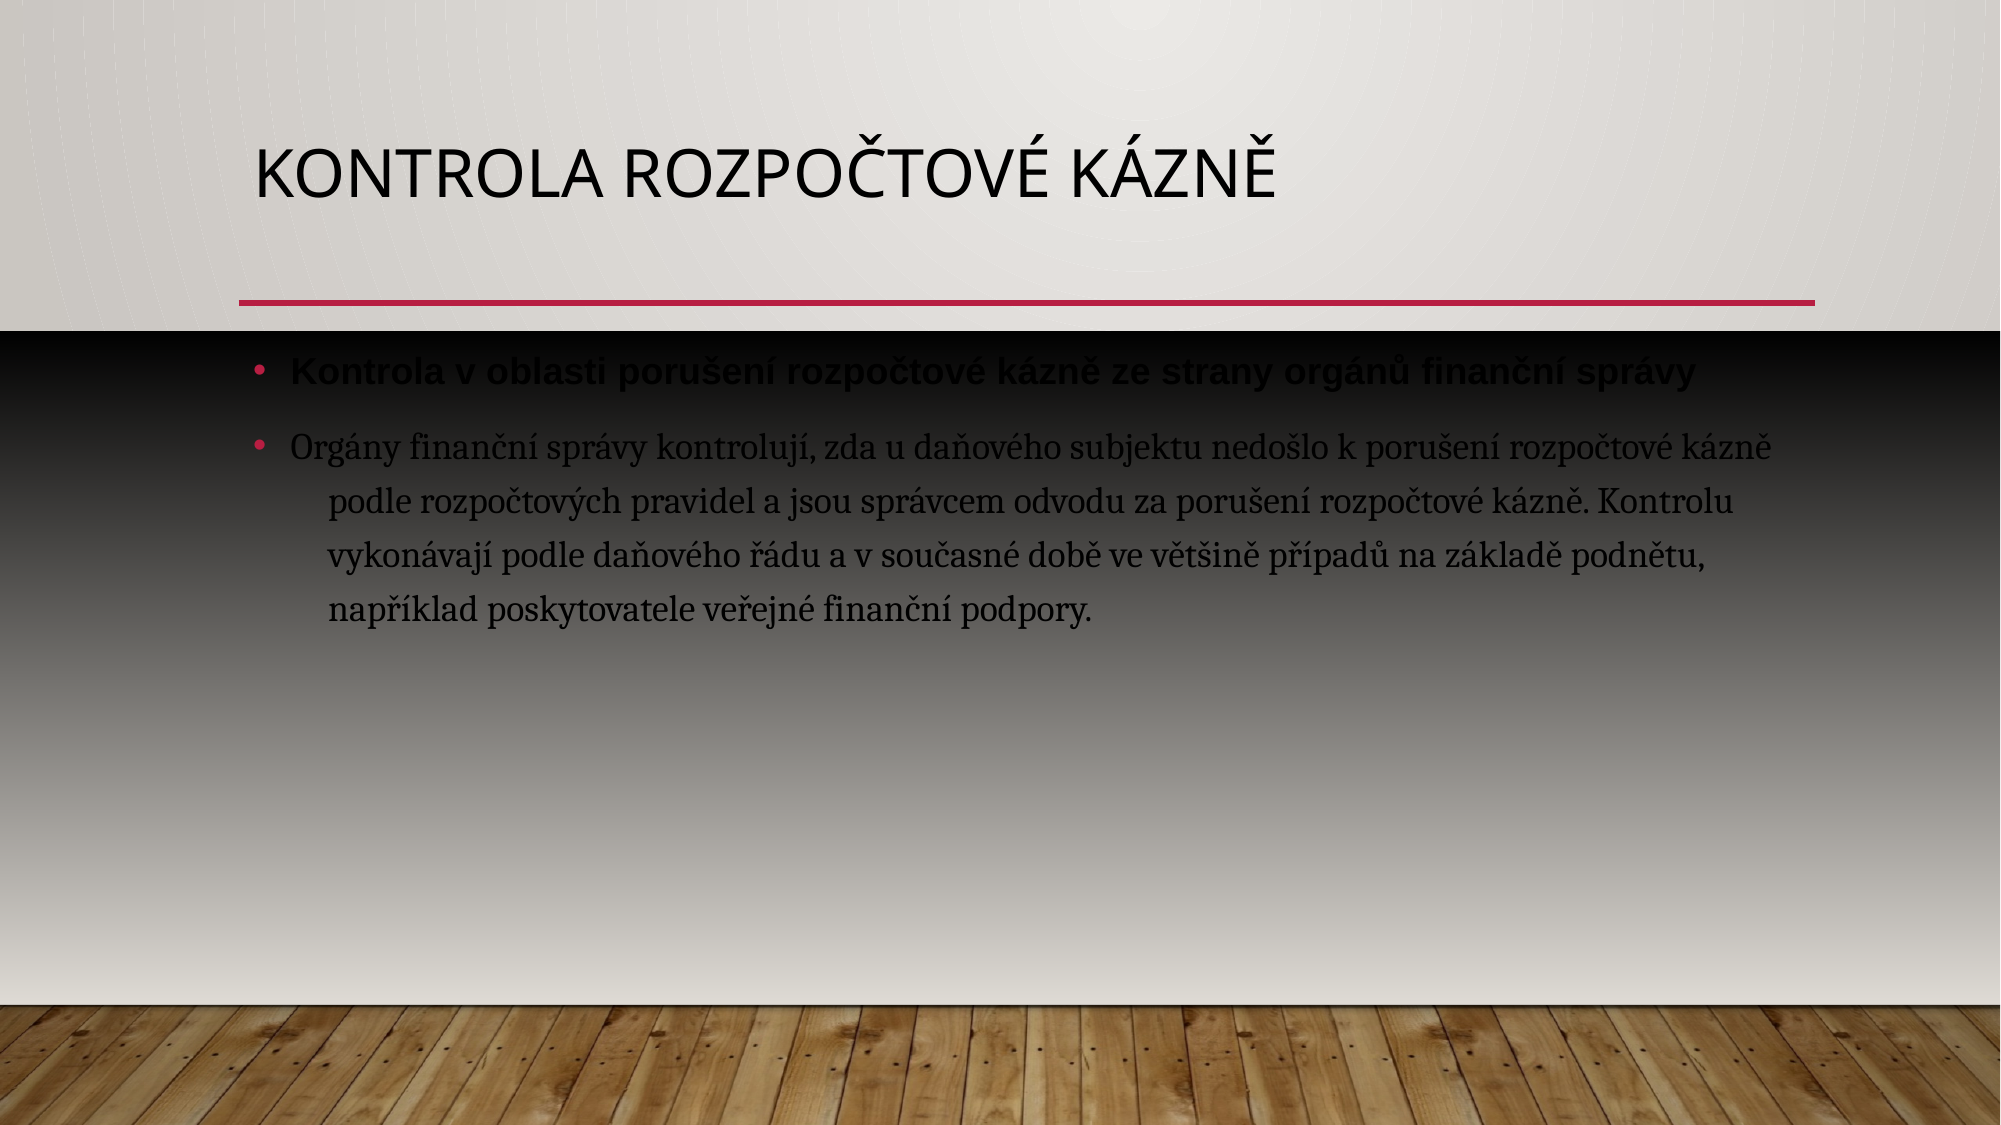

# Kontrola rozpočtové kázně
Kontrola v oblasti porušení rozpočtové kázně ze strany orgánů finanční správy
Orgány finanční správy kontrolují, zda u daňového subjektu nedošlo k porušení rozpočtové kázně podle rozpočtových pravidel a jsou správcem odvodu za porušení rozpočtové kázně. Kontrolu vykonávají podle daňového řádu a v současné době ve většině případů na základě podnětu, například poskytovatele veřejné finanční podpory.